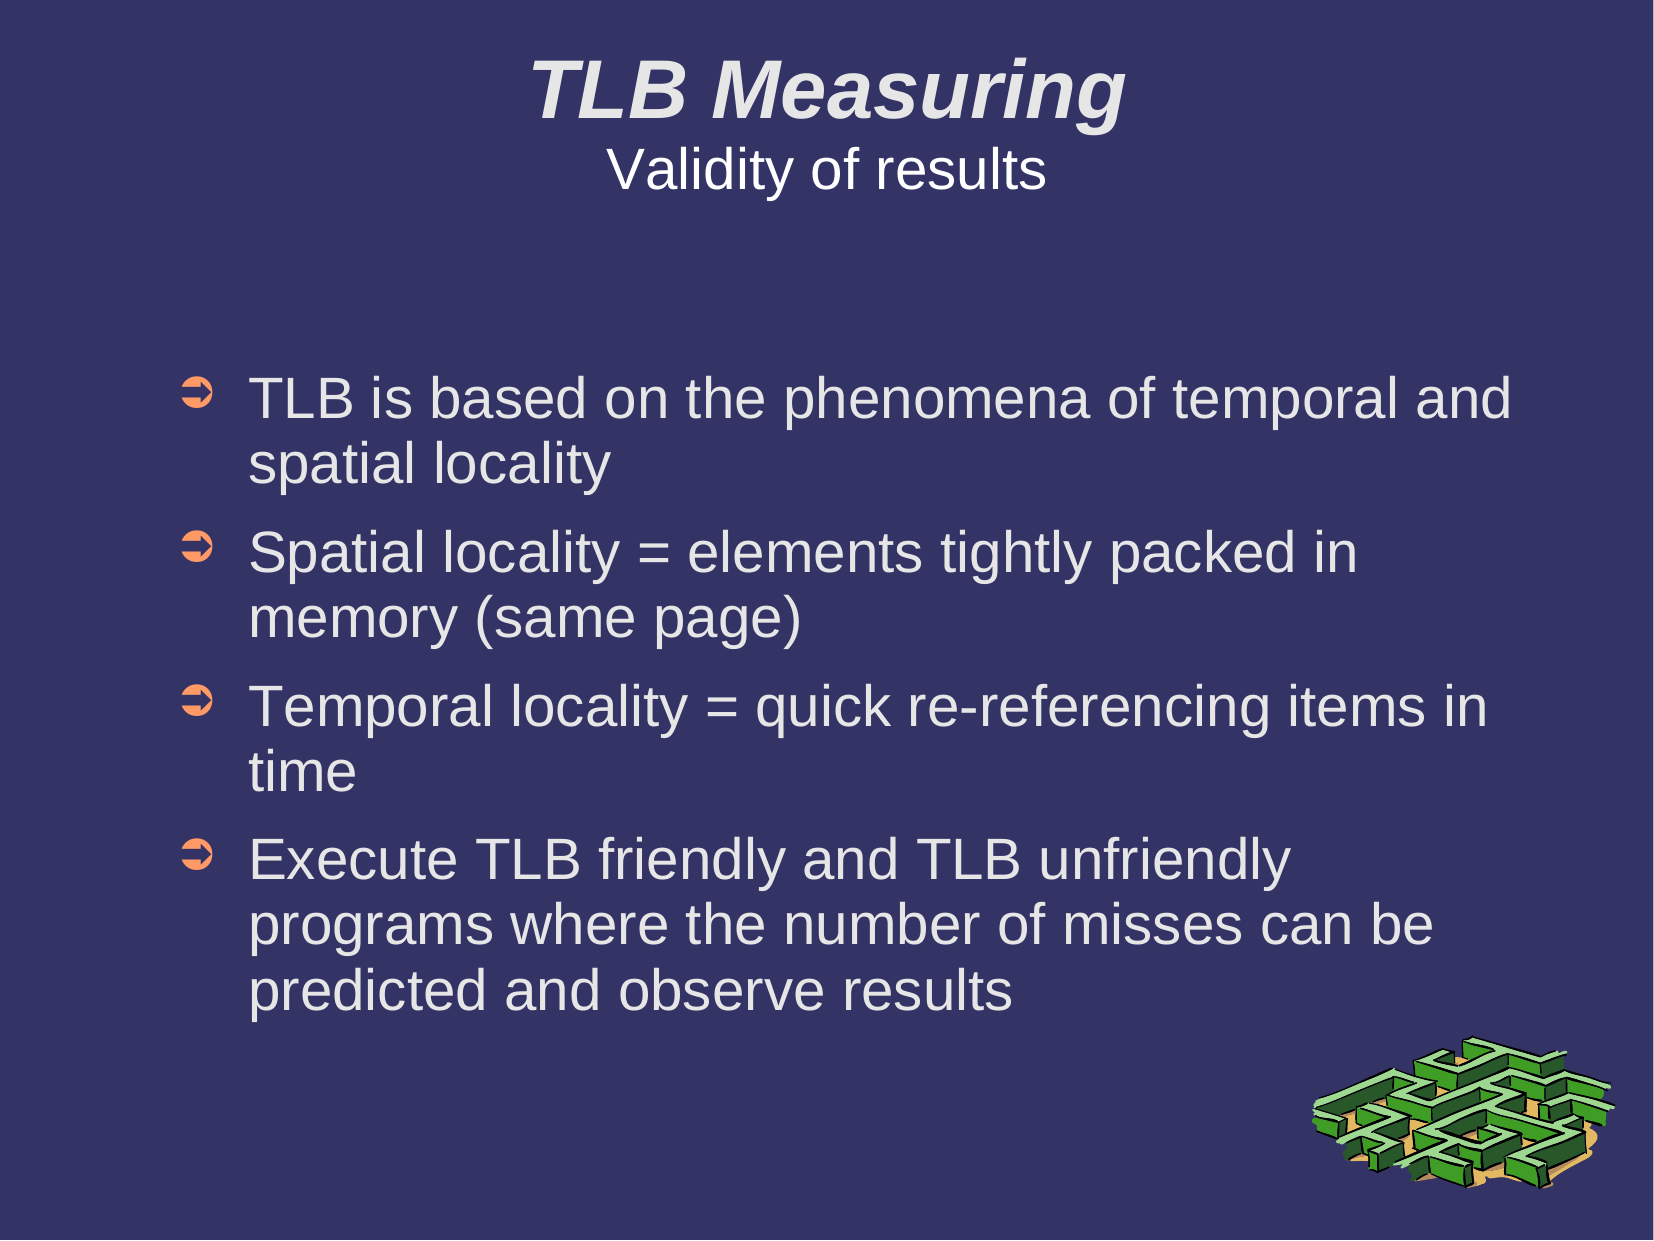

# TLB Measuring Validity of results
TLB is based on the phenomena of temporal and spatial locality
Spatial locality = elements tightly packed in memory (same page)
Temporal locality = quick re-referencing items in time
Execute TLB friendly and TLB unfriendly programs where the number of misses can be predicted and observe results